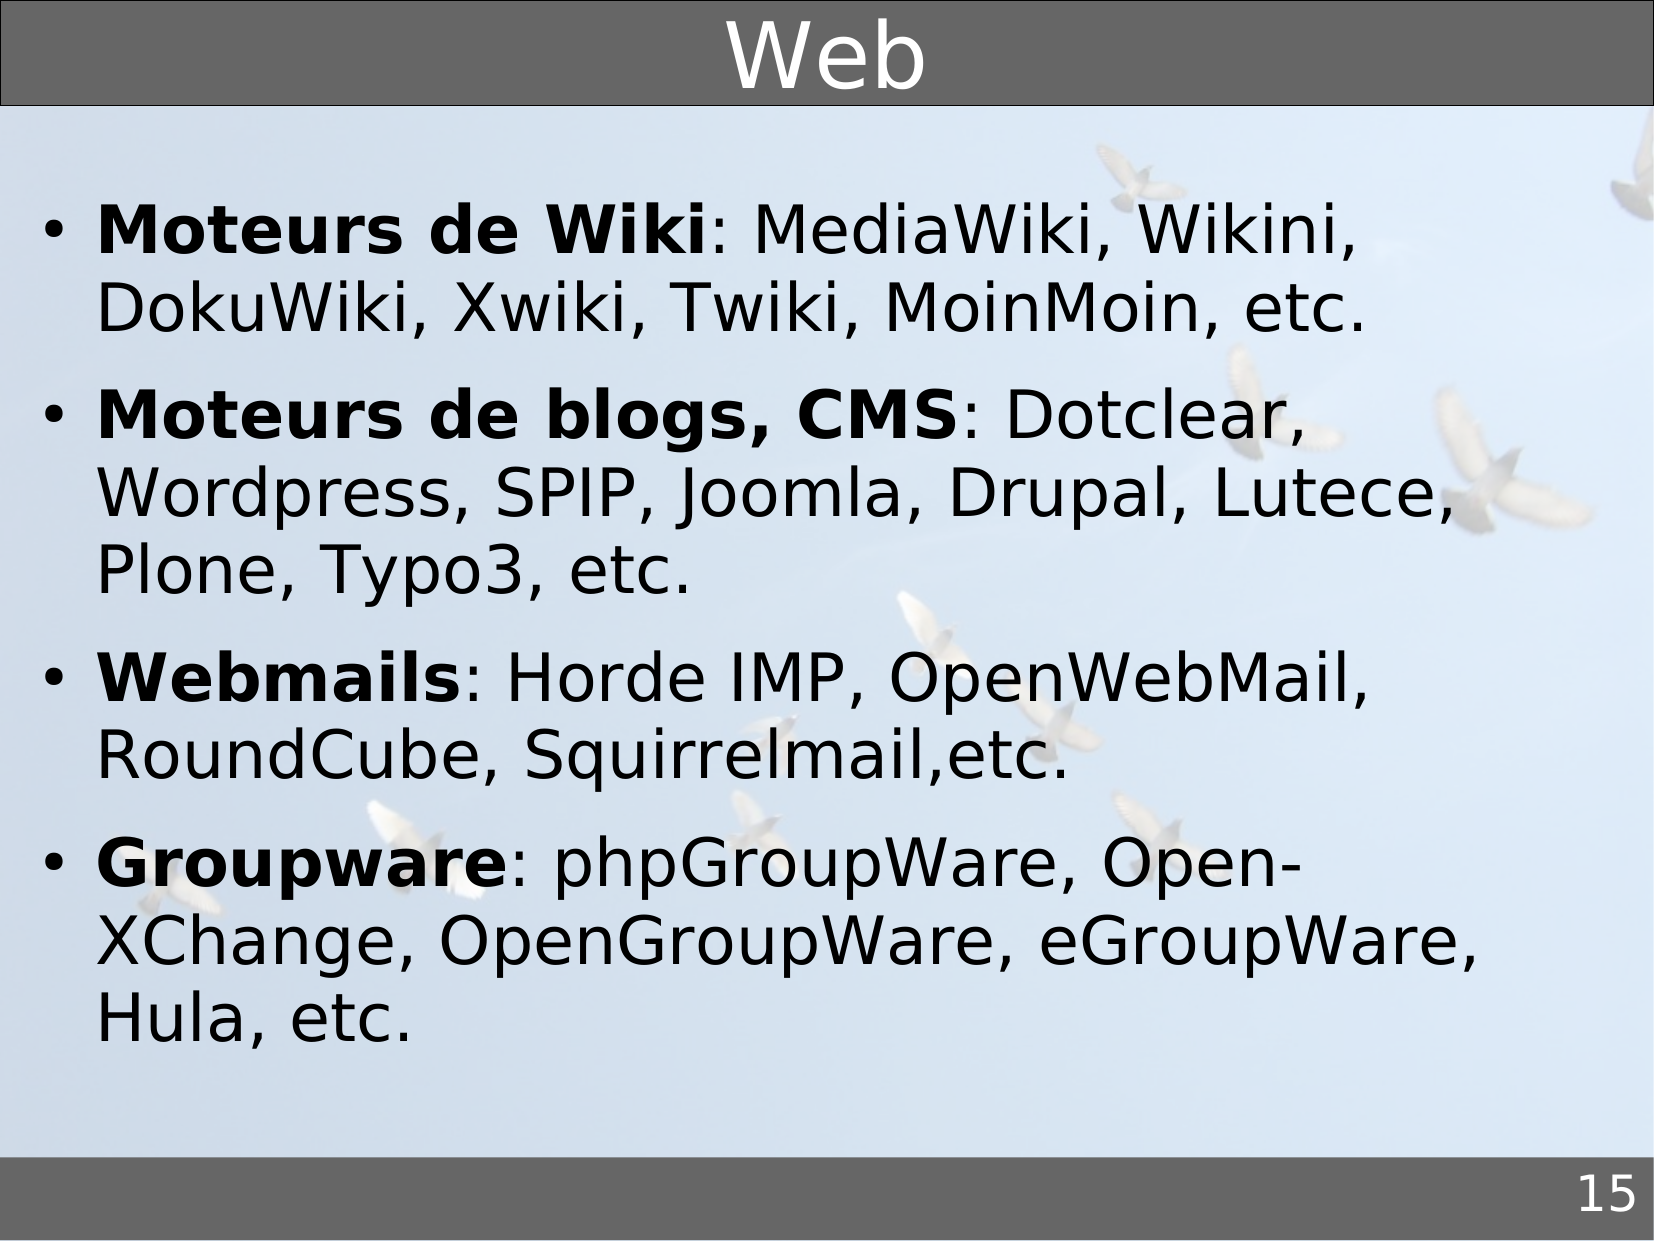

# Web
Moteurs de Wiki: MediaWiki, Wikini, DokuWiki, Xwiki, Twiki, MoinMoin, etc.
Moteurs de blogs, CMS: Dotclear, Wordpress, SPIP, Joomla, Drupal, Lutece, Plone, Typo3, etc.
Webmails: Horde IMP, OpenWebMail, RoundCube, Squirrelmail,etc.
Groupware: phpGroupWare, Open-XChange, OpenGroupWare, eGroupWare, Hula, etc.